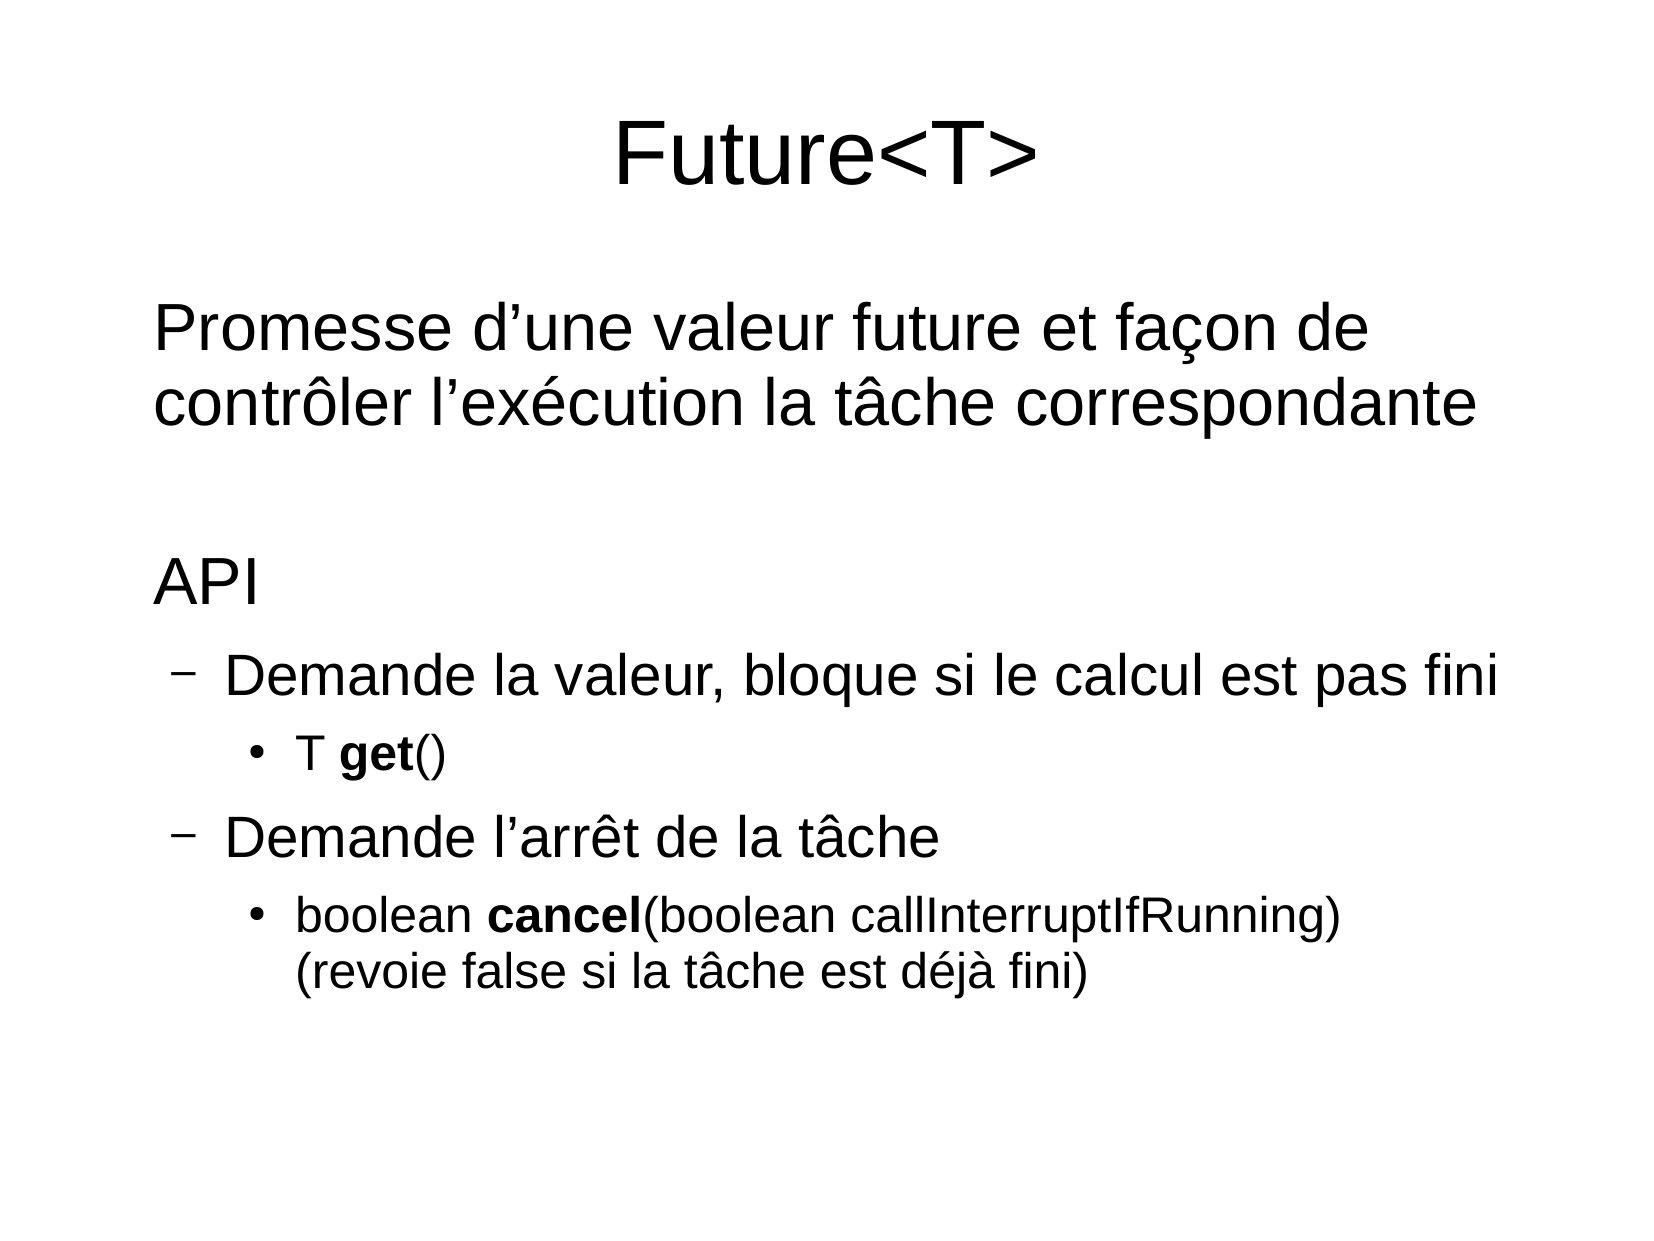

# Future<T>
Promesse d’une valeur future et façon de contrôler l’exécution la tâche correspondante
API
Demande la valeur, bloque si le calcul est pas fini
T get()
Demande l’arrêt de la tâche
boolean cancel(boolean callInterruptIfRunning)
(revoie false si la tâche est déjà fini)